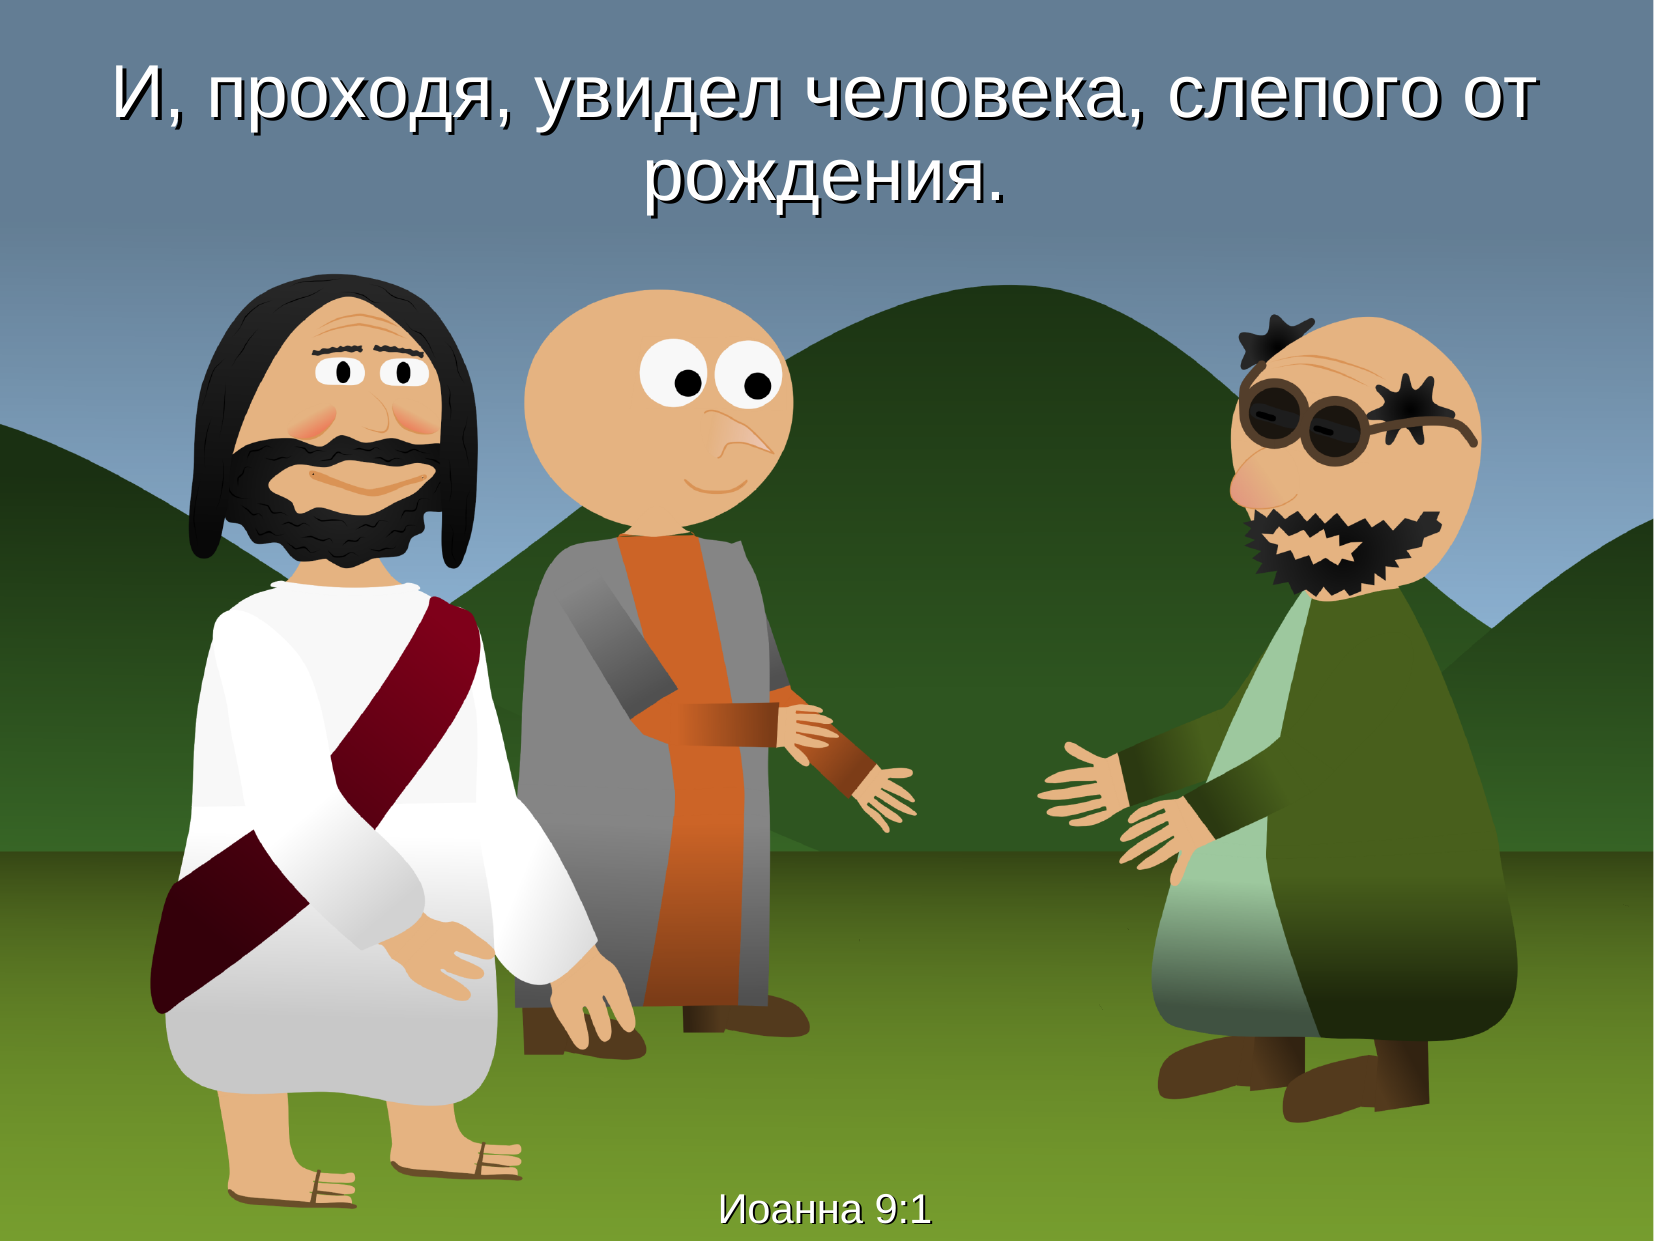

И, проходя, увидел человека, слепого от рождения.
Иоанна 9:1